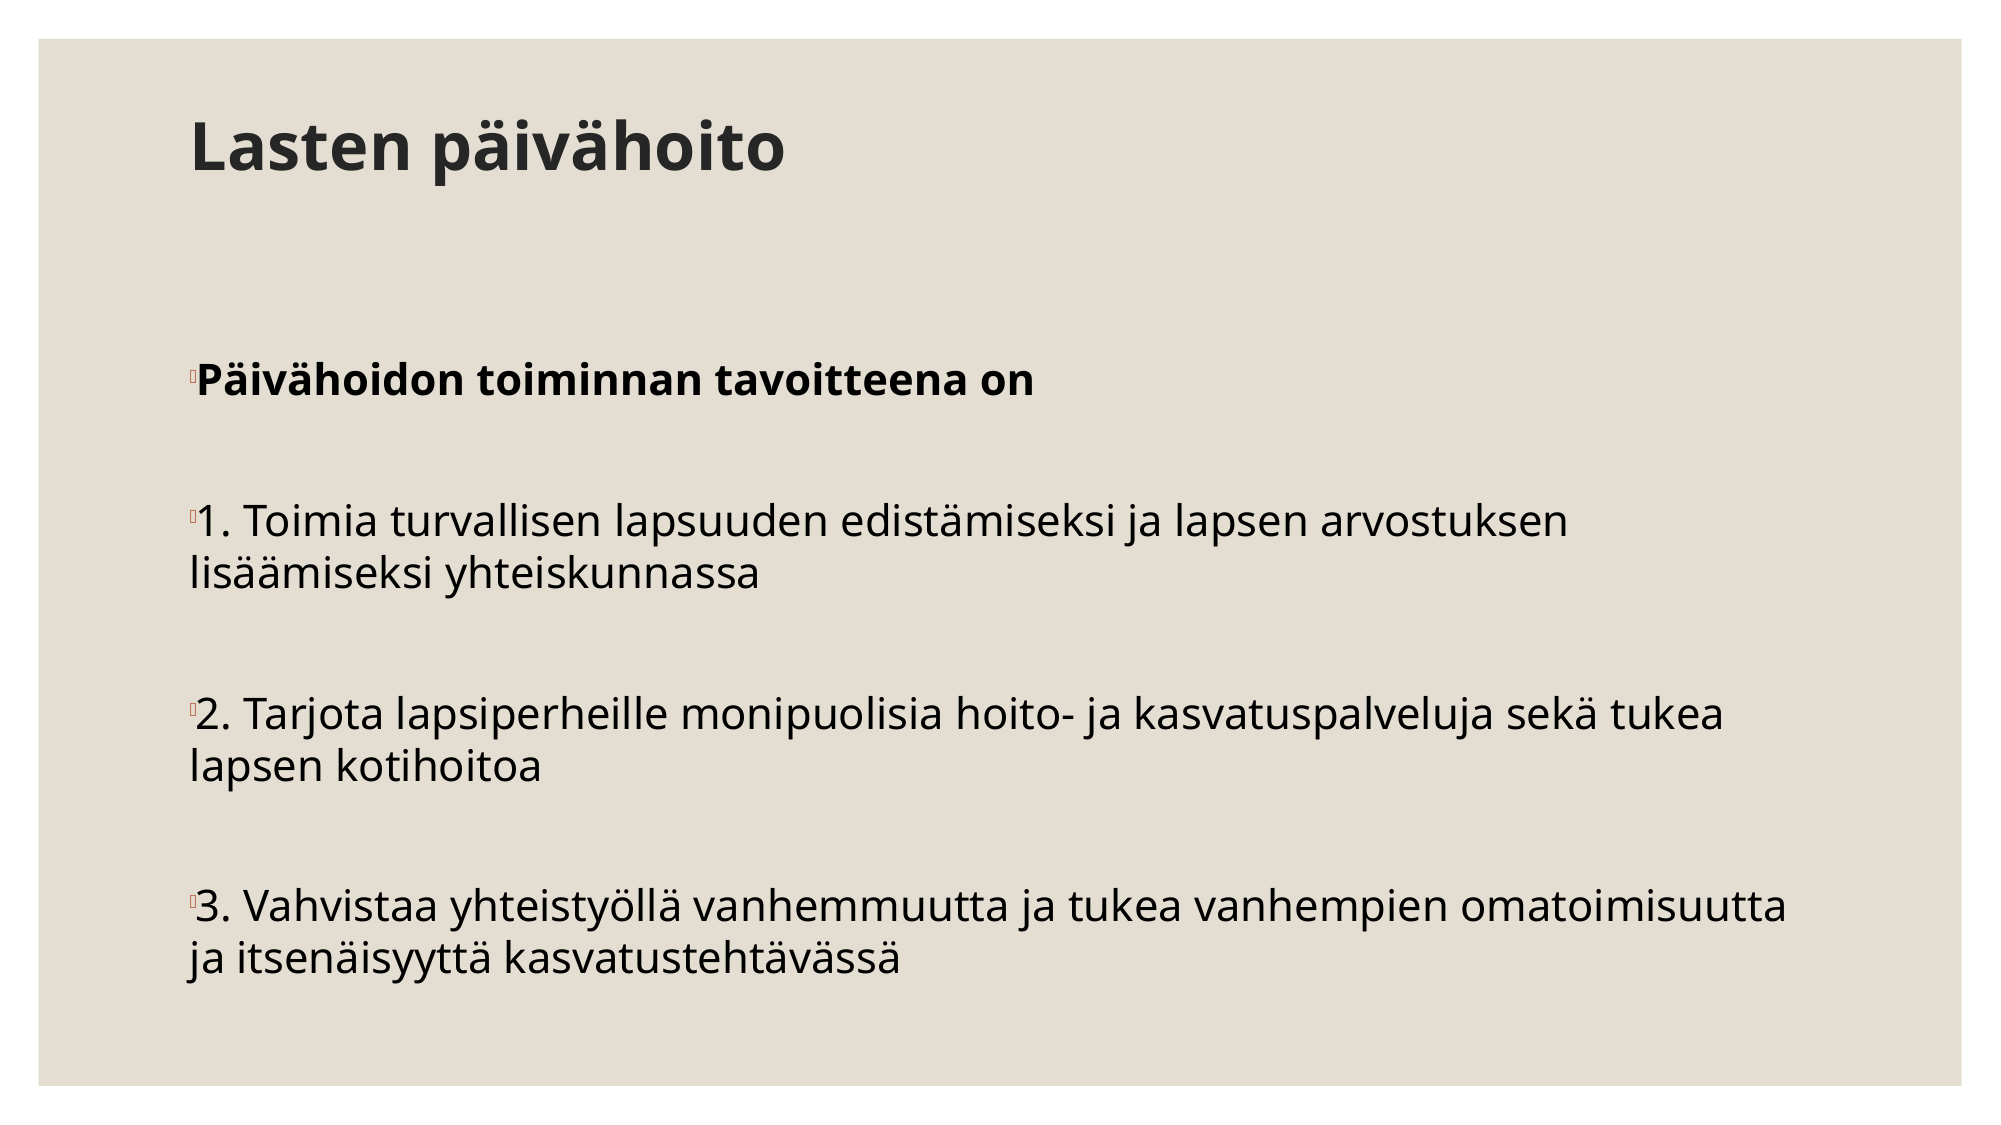

# Lasten päivähoito
Päivähoidon toiminnan tavoitteena on
1. Toimia turvallisen lapsuuden edistämiseksi ja lapsen arvostuksen lisäämiseksi yhteiskunnassa
2. Tarjota lapsiperheille monipuolisia hoito- ja kasvatuspalveluja sekä tukea lapsen kotihoitoa
3. Vahvistaa yhteistyöllä vanhemmuutta ja tukea vanhempien omatoimisuutta ja itsenäisyyttä kasvatustehtävässä